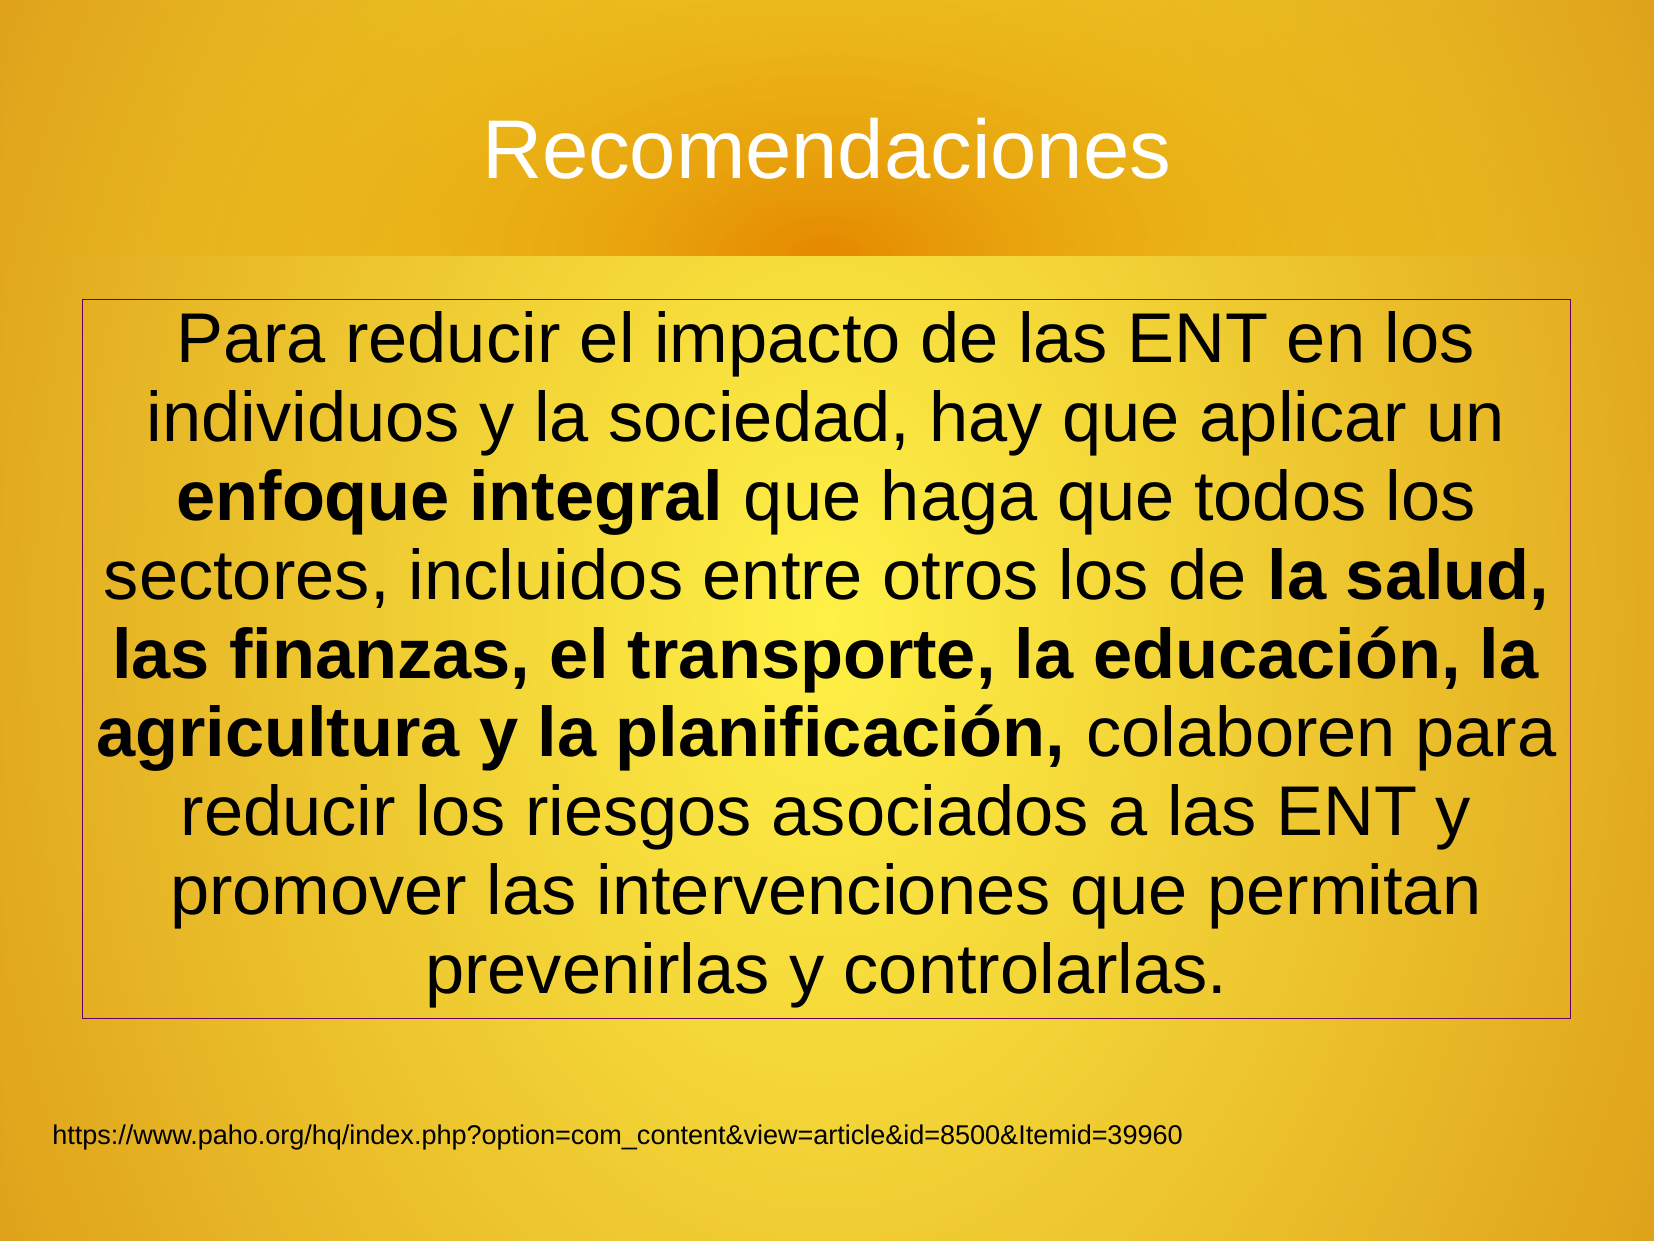

# Recomendaciones
Para reducir el impacto de las ENT en los individuos y la sociedad, hay que aplicar un enfoque integral que haga que todos los sectores, incluidos entre otros los de la salud, las finanzas, el transporte, la educación, la agricultura y la planificación, colaboren para reducir los riesgos asociados a las ENT y promover las intervenciones que permitan prevenirlas y controlarlas.
https://www.paho.org/hq/index.php?option=com_content&view=article&id=8500&Itemid=39960